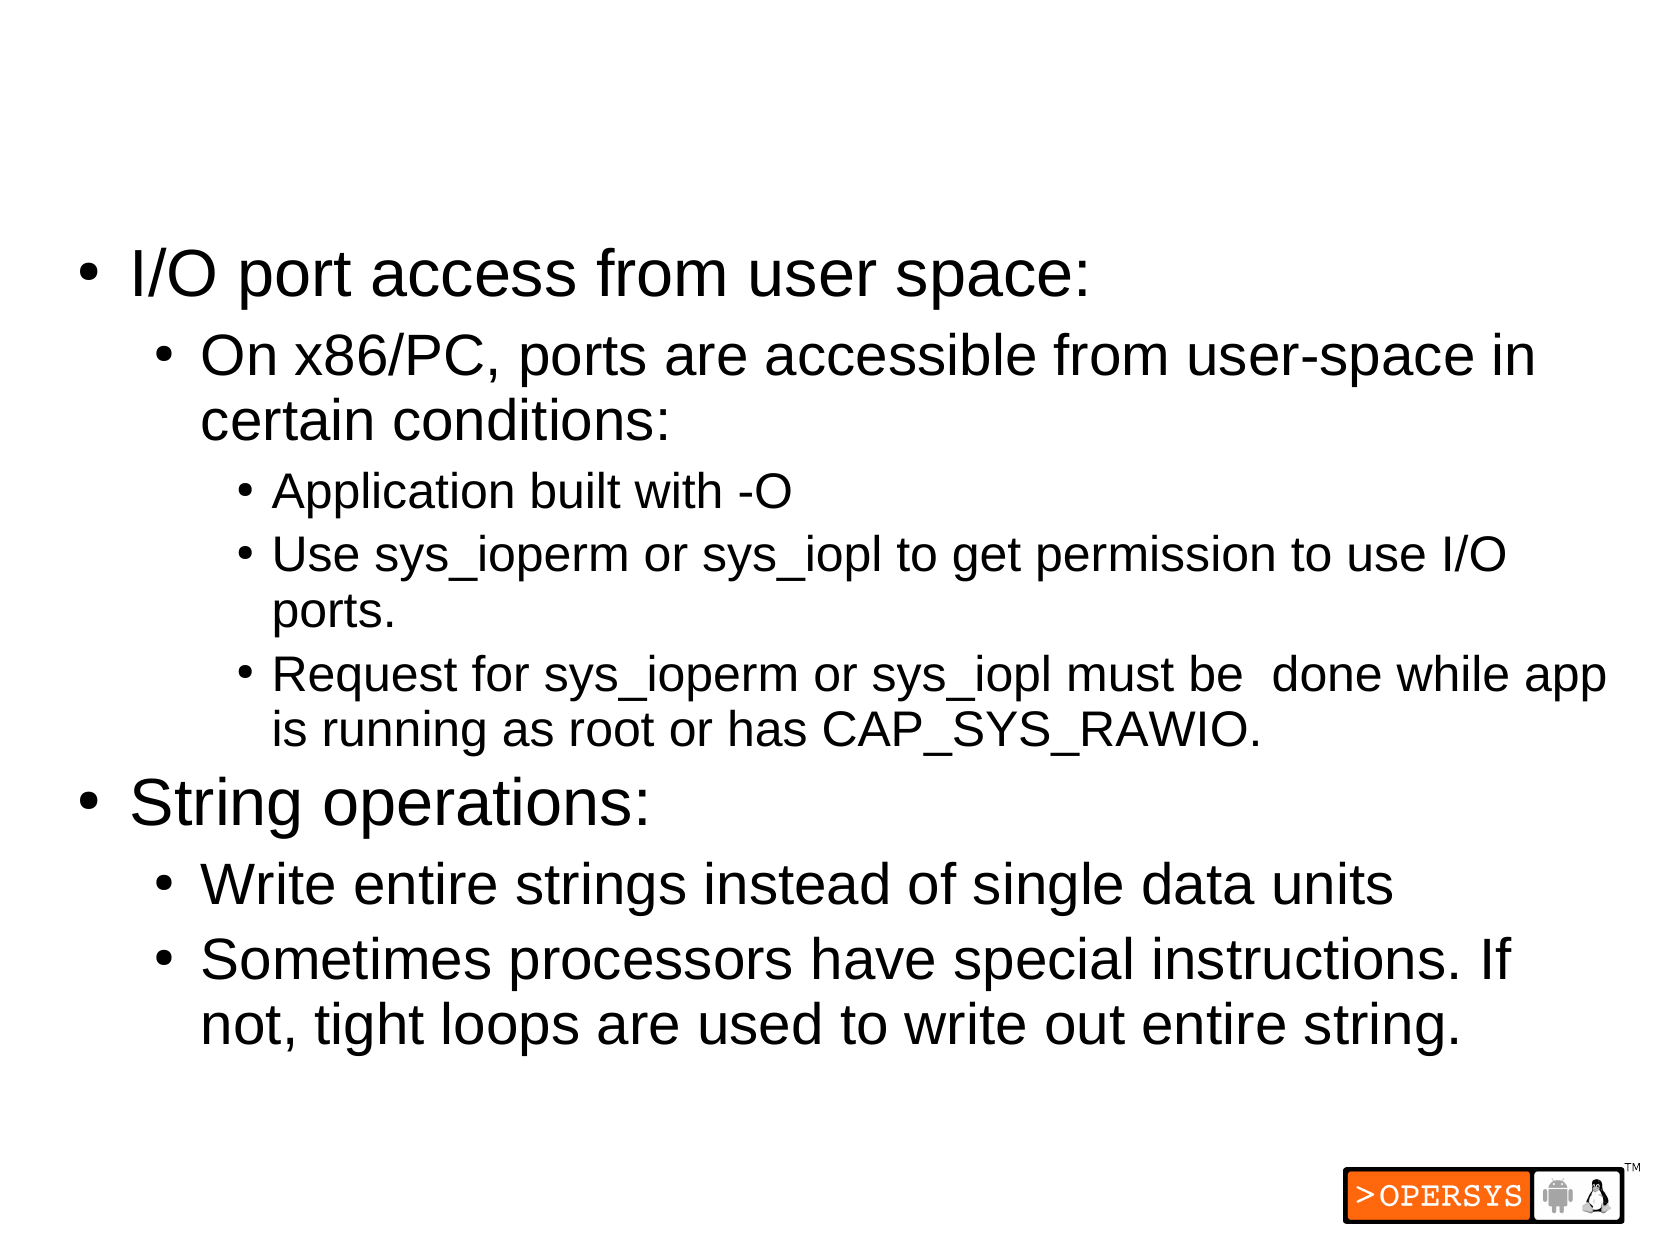

# I/O port access from user space:
On x86/PC, ports are accessible from user-space in certain conditions:
Application built with -O
Use sys_ioperm or sys_iopl to get permission to use I/O ports.
Request for sys_ioperm or sys_iopl must be done while app is running as root or has CAP_SYS_RAWIO.
String operations:
Write entire strings instead of single data units
Sometimes processors have special instructions. If not, tight loops are used to write out entire string.